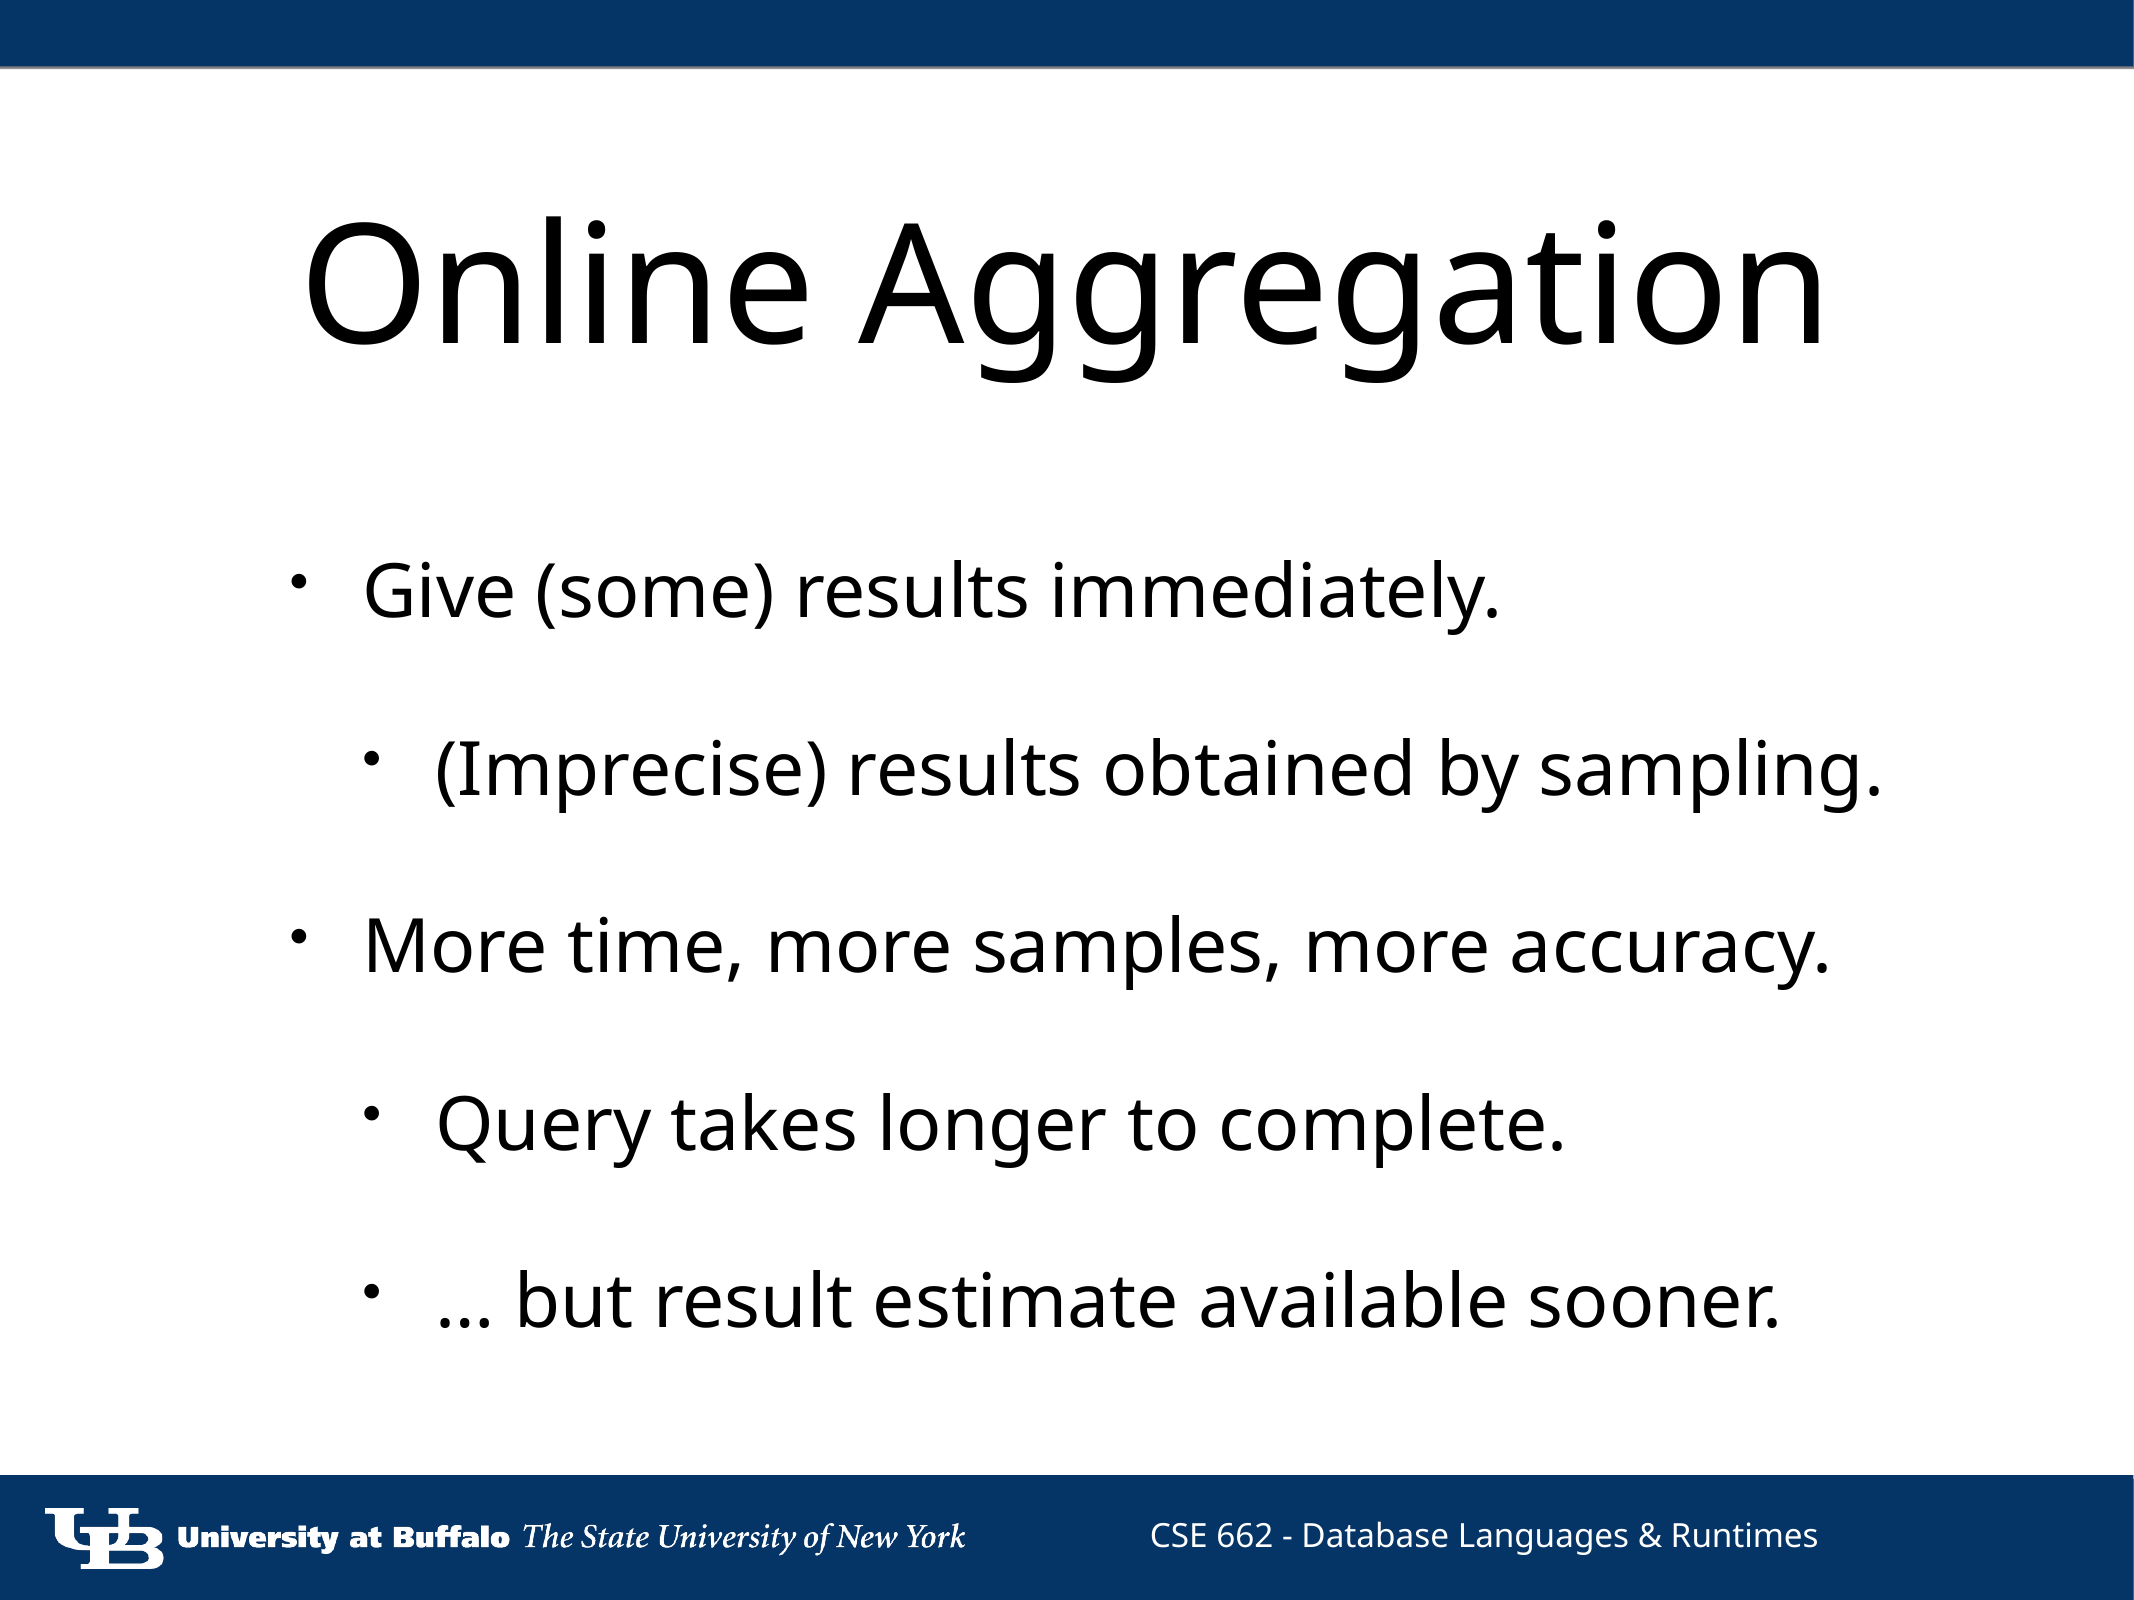

# Online Aggregation
Give (some) results immediately.
(Imprecise) results obtained by sampling.
More time, more samples, more accuracy.
Query takes longer to complete.
… but result estimate available sooner.